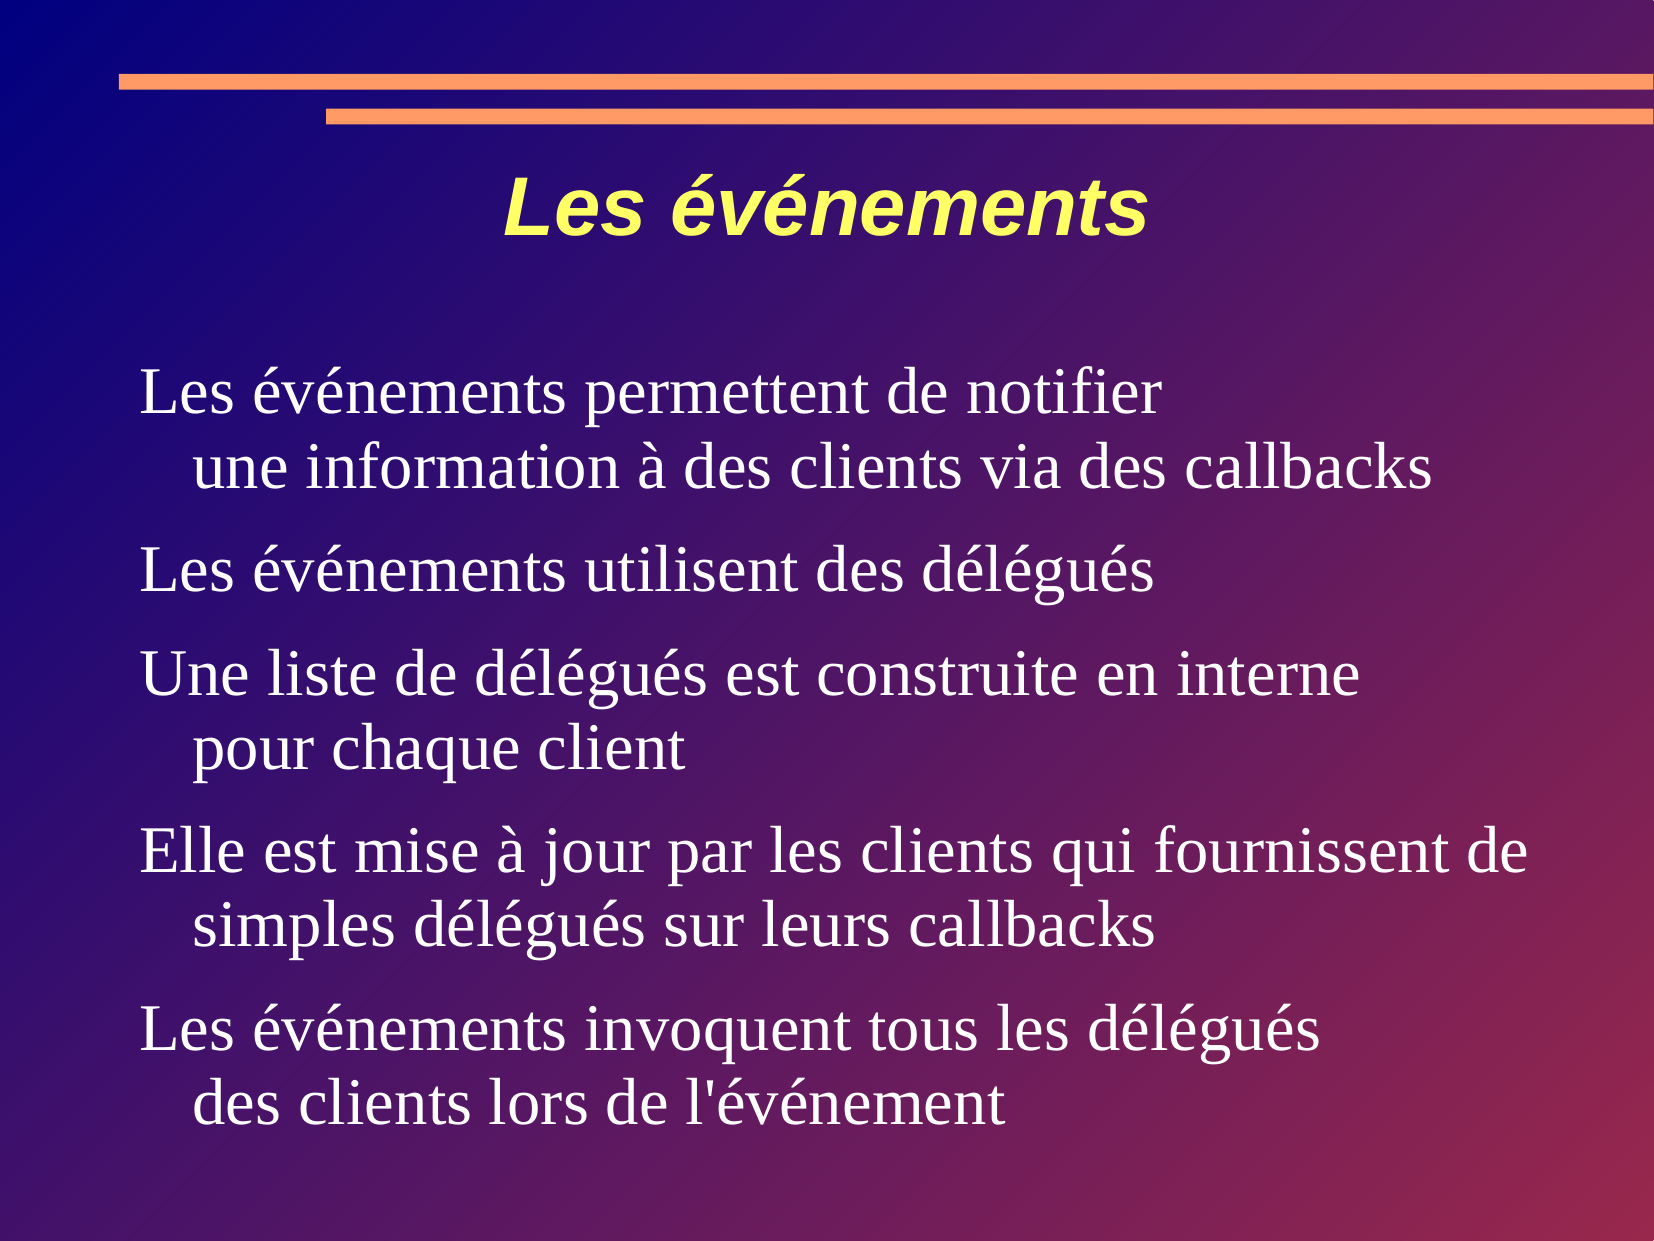

# Les événements
Les événements permettent de notifier
une information à des clients via des callbacks
Les événements utilisent des délégués
Une liste de délégués est construite en interne
pour chaque client
Elle est mise à jour par les clients qui fournissent de simples délégués sur leurs callbacks
Les événements invoquent tous les délégués
des clients lors de l'événement